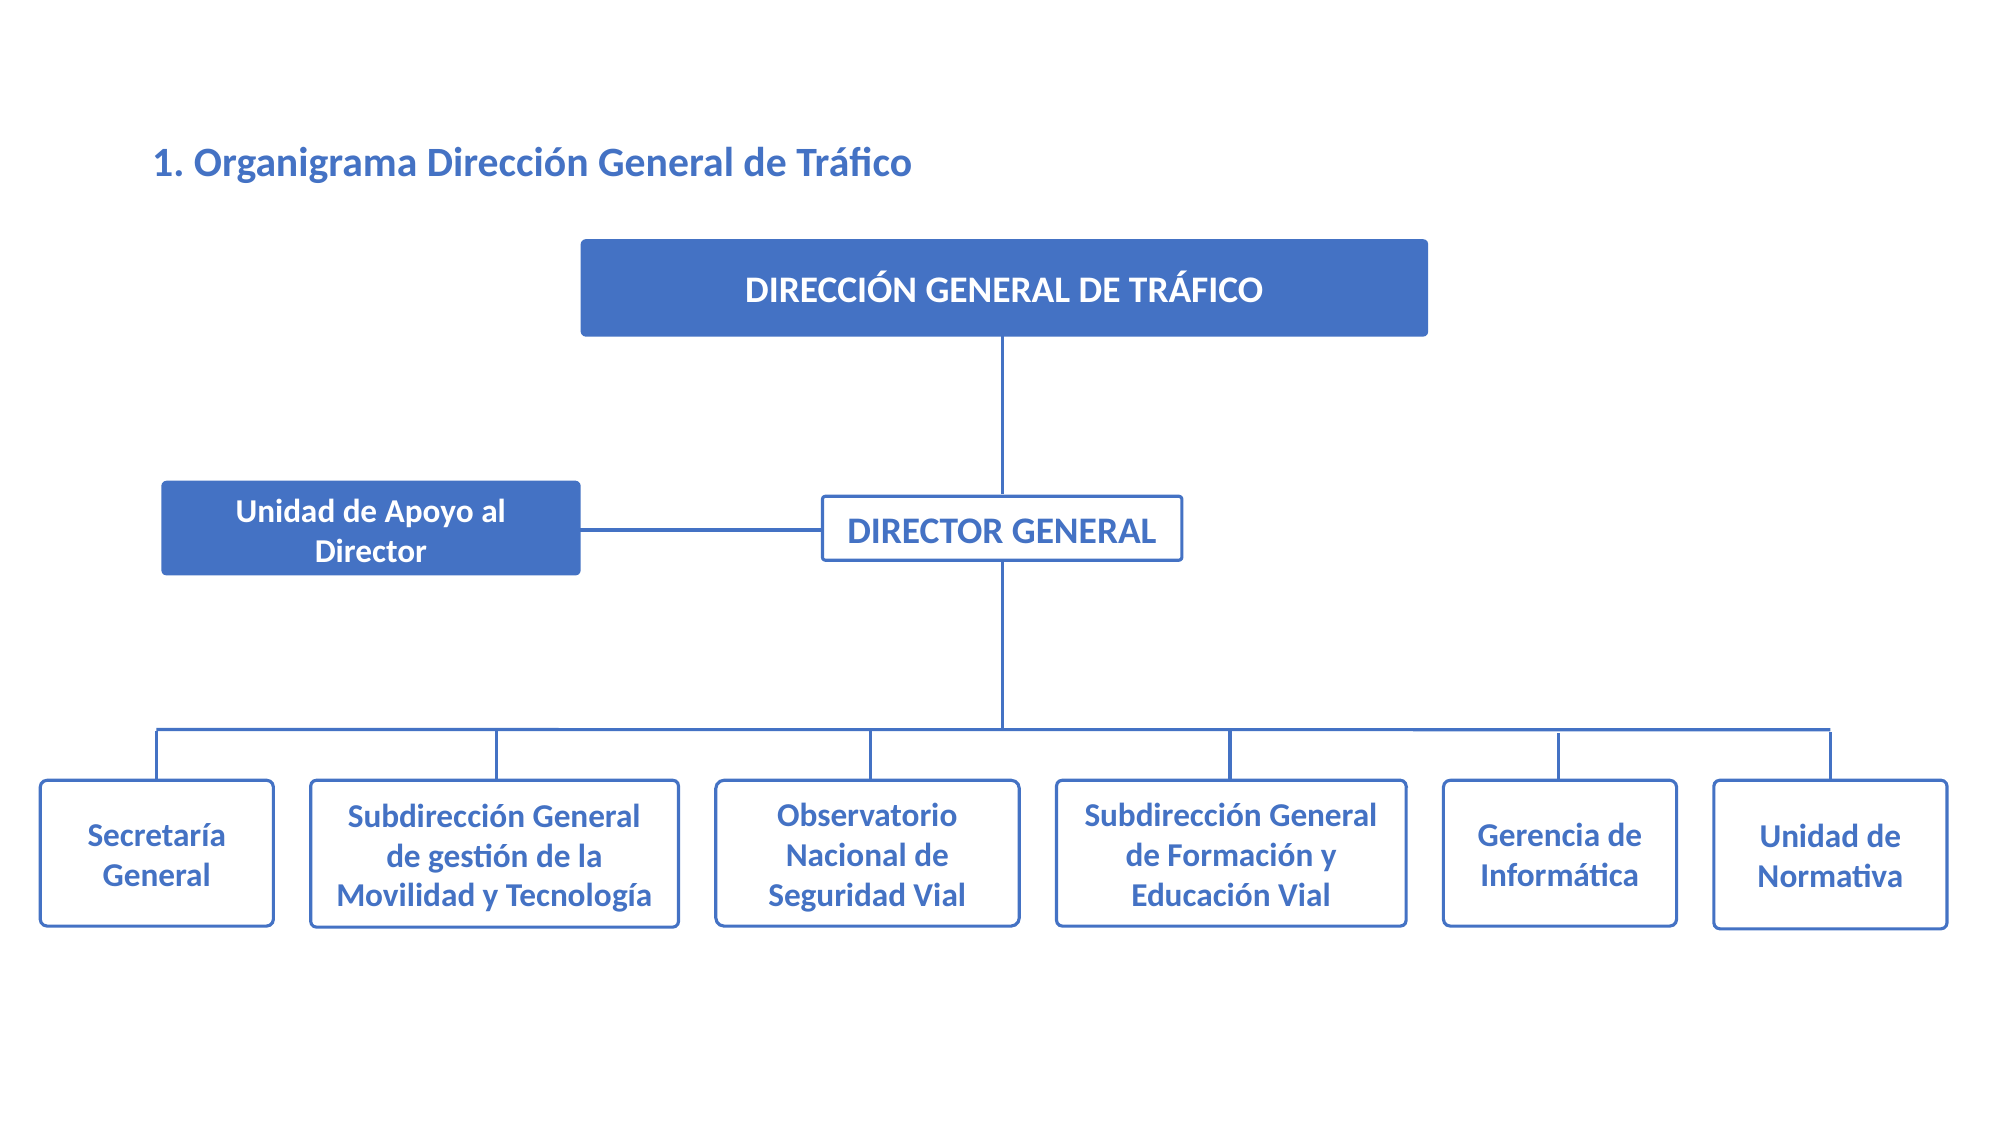

1. Organigrama Dirección General de Tráfico
DIRECCIÓN GENERAL DE TRÁFICO
Unidad de Apoyo al Director
DIRECTOR GENERAL
Secretaría General
Subdirección General de gestión de la Movilidad y Tecnología
Observatorio Nacional de Seguridad Vial
Subdirección General de Formación y Educación Vial
Gerencia de Informática
Unidad de Normativa